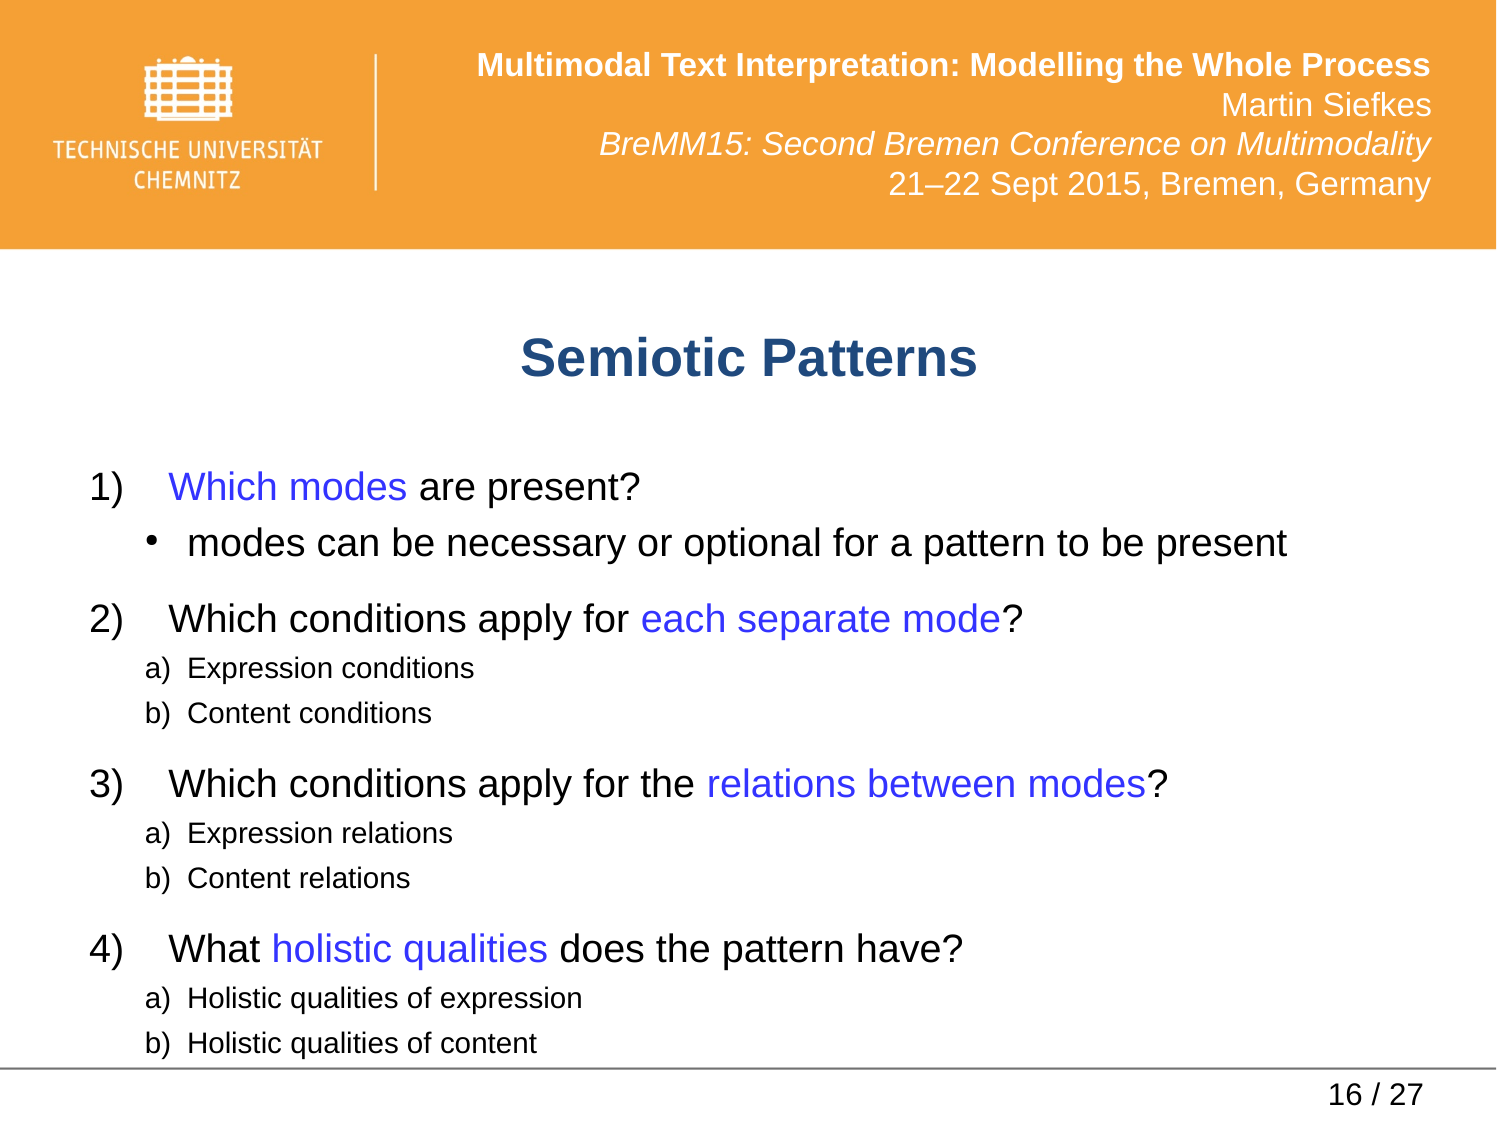

#
Semiotic Patterns
 	Which modes are present?
modes can be necessary or optional for a pattern to be present
 	Which conditions apply for each separate mode?
Expression conditions
Content conditions
 	Which conditions apply for the relations between modes?
Expression relations
Content relations
 	What holistic qualities does the pattern have?
Holistic qualities of expression
Holistic qualities of content